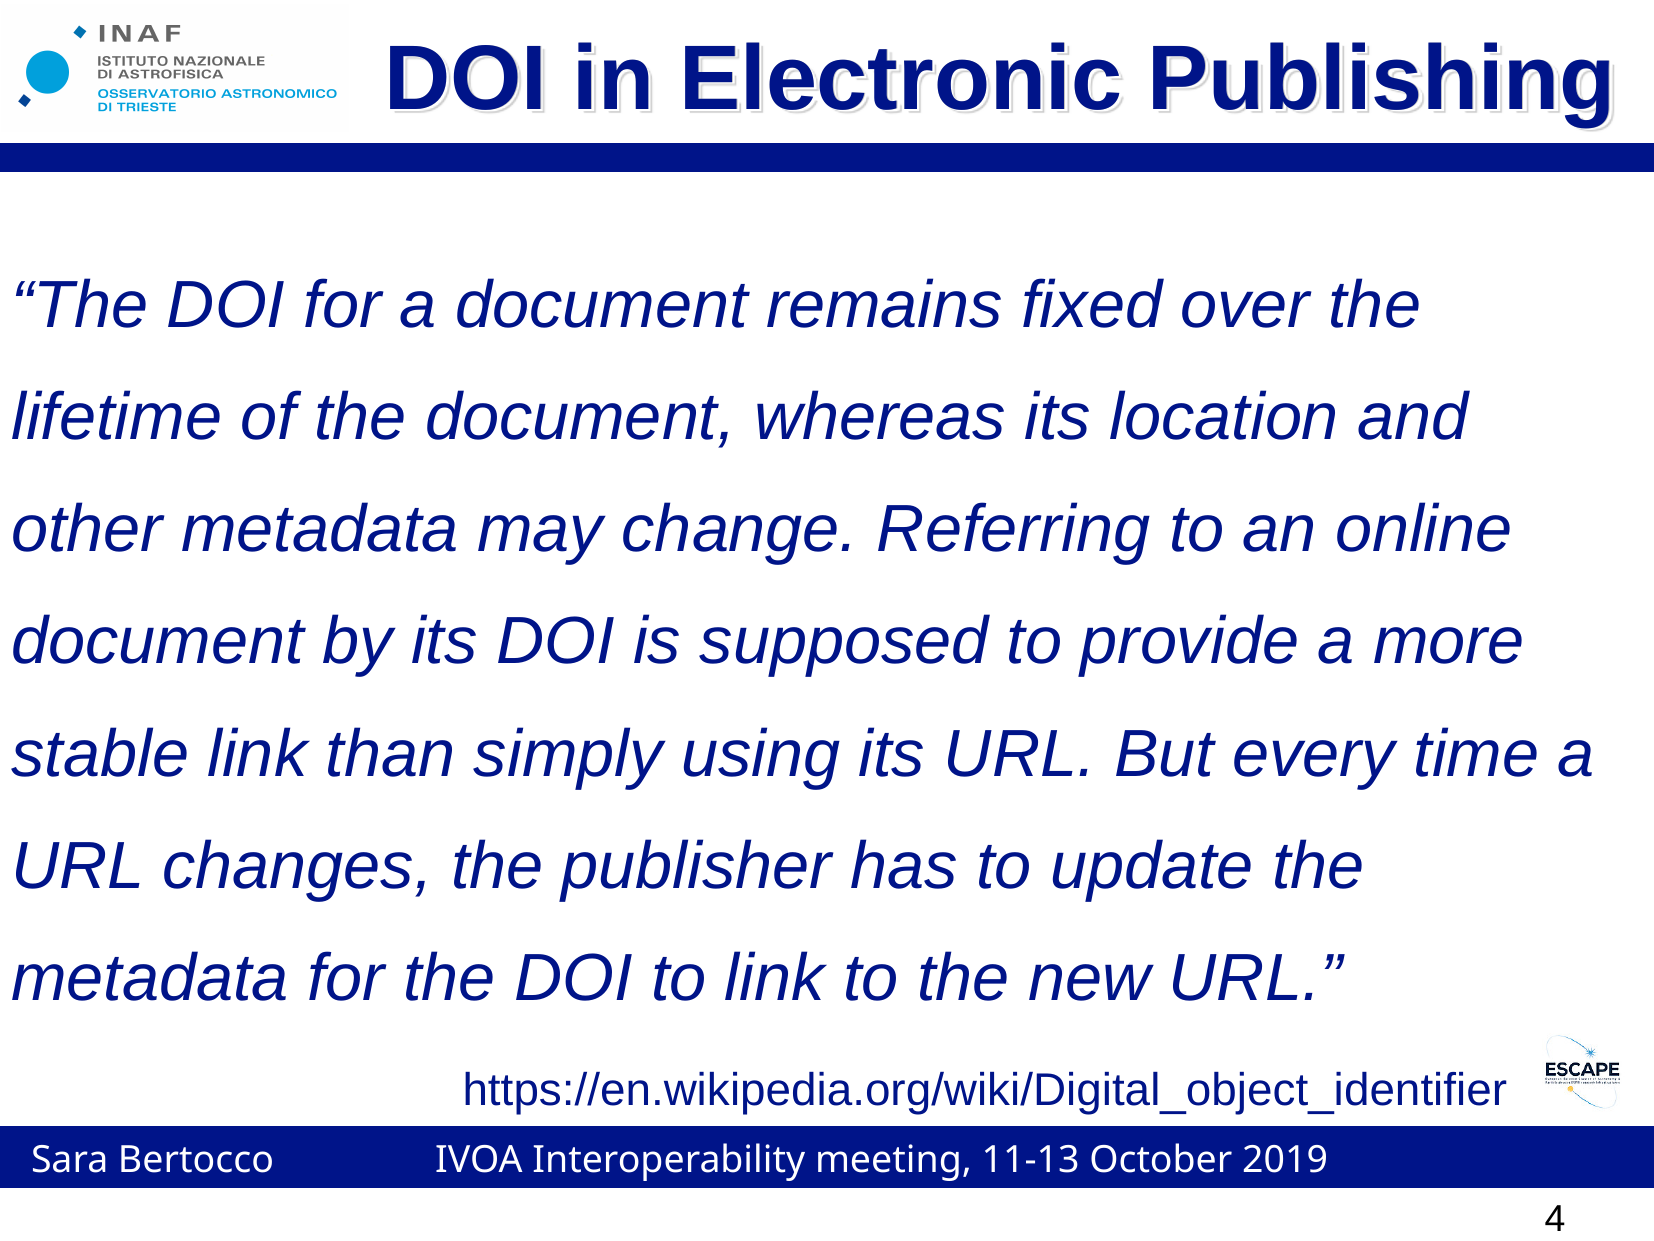

# DOI in Electronic Publishing
“The DOI for a document remains fixed over the lifetime of the document, whereas its location and other metadata may change. Referring to an online document by its DOI is supposed to provide a more stable link than simply using its URL. But every time a URL changes, the publisher has to update the metadata for the DOI to link to the new URL.”
https://en.wikipedia.org/wiki/Digital_object_identifier
Sara Bertocco		 IVOA Interoperability meeting, 11-13 October 2019